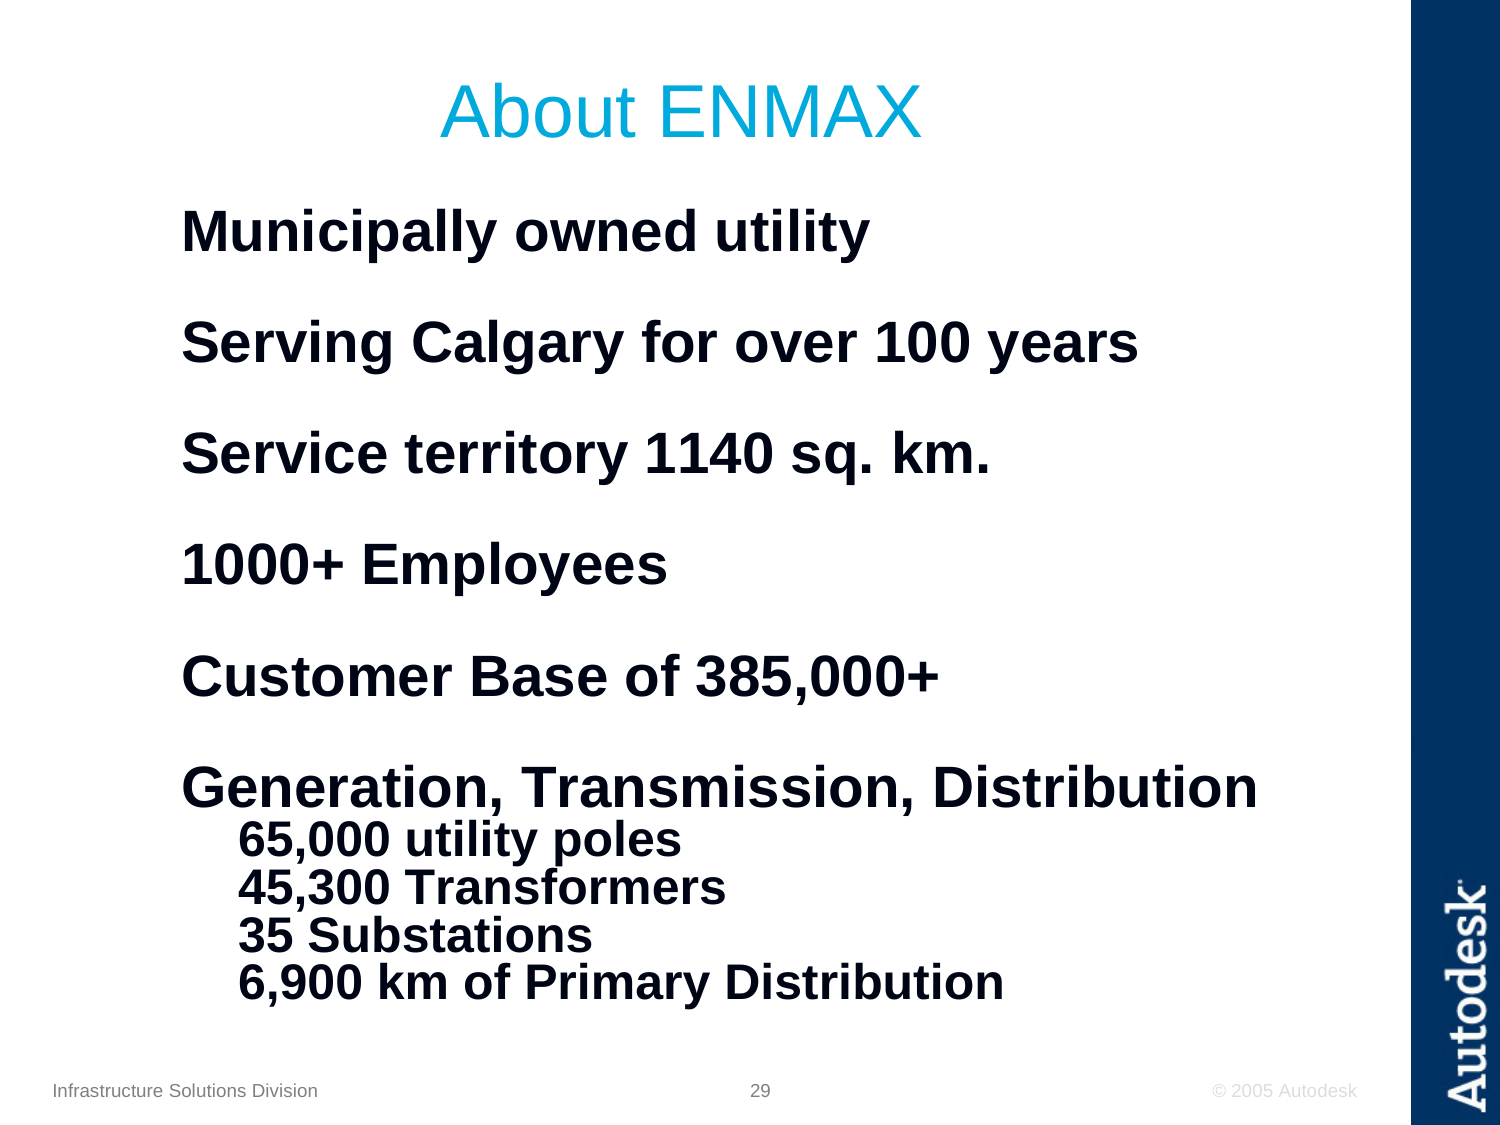

# About ENMAX
Municipally owned utility
Serving Calgary for over 100 years
Service territory 1140 sq. km.
1000+ Employees
Customer Base of 385,000+
Generation, Transmission, Distribution
65,000 utility poles
45,300 Transformers
35 Substations
6,900 km of Primary Distribution